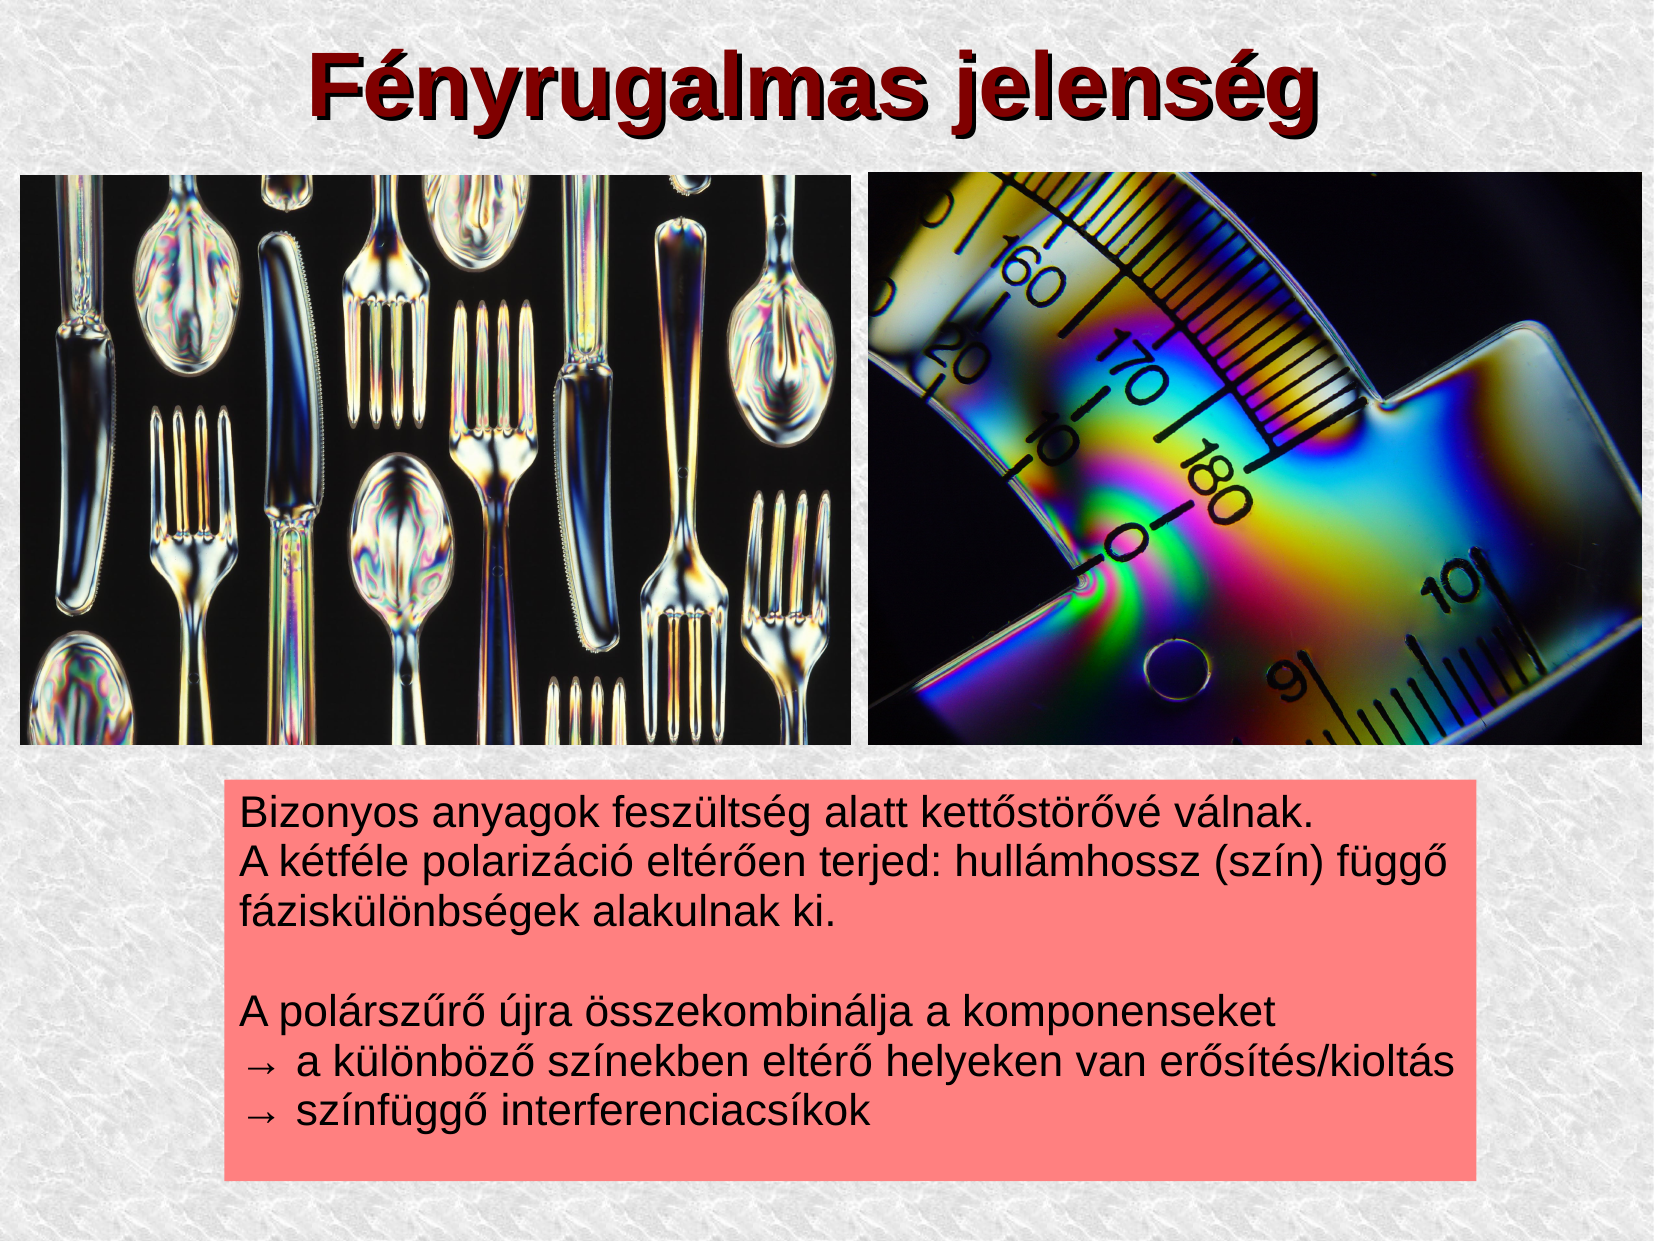

# Fényrugalmas jelenség
Bizonyos anyagok feszültség alatt kettőstörővé válnak.
A kétféle polarizáció eltérően terjed: hullámhossz (szín) függő fáziskülönbségek alakulnak ki.
A polárszűrő újra összekombinálja a komponenseket
→ a különböző színekben eltérő helyeken van erősítés/kioltás
→ színfüggő interferenciacsíkok